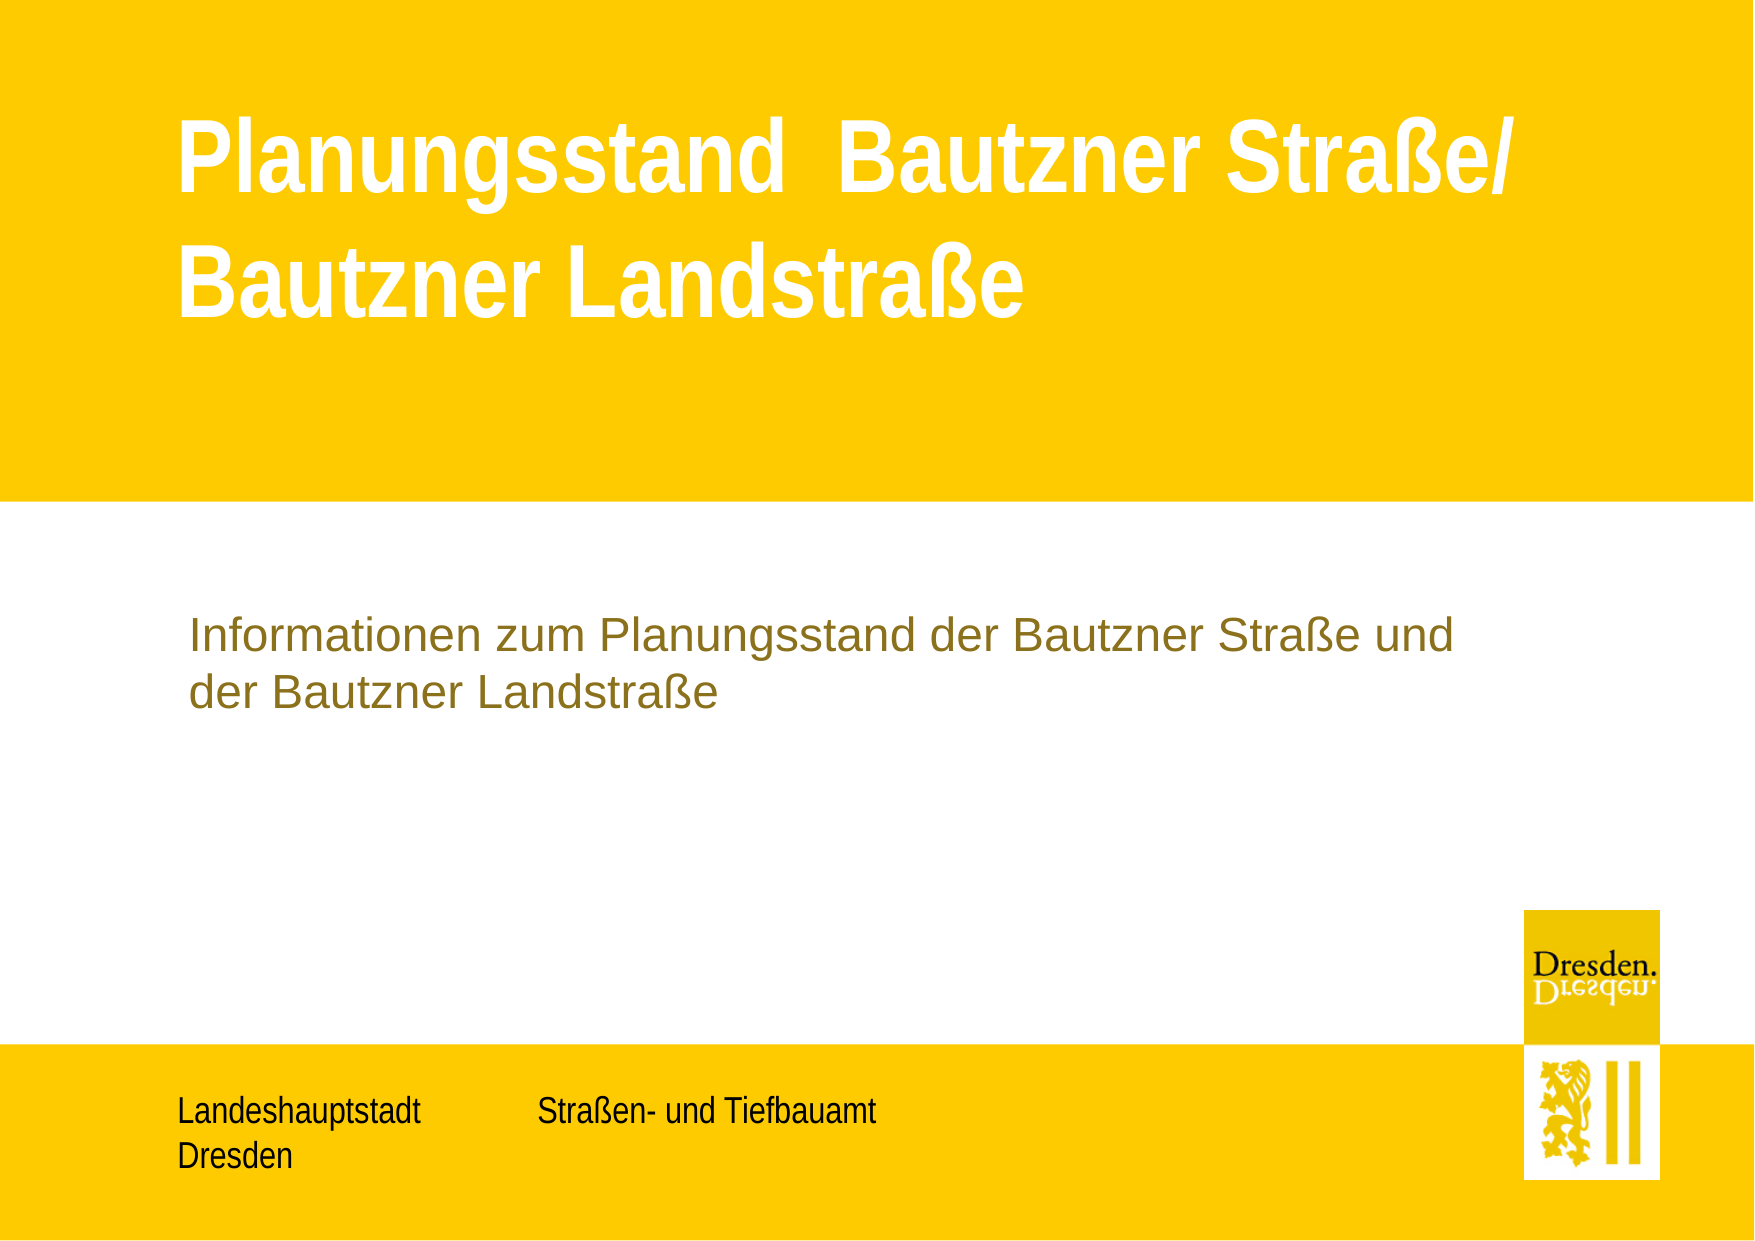

# Planungsstand Bautzner Straße/ Bautzner Landstraße
Informationen zum Planungsstand der Bautzner Straße und
der Bautzner Landstraße